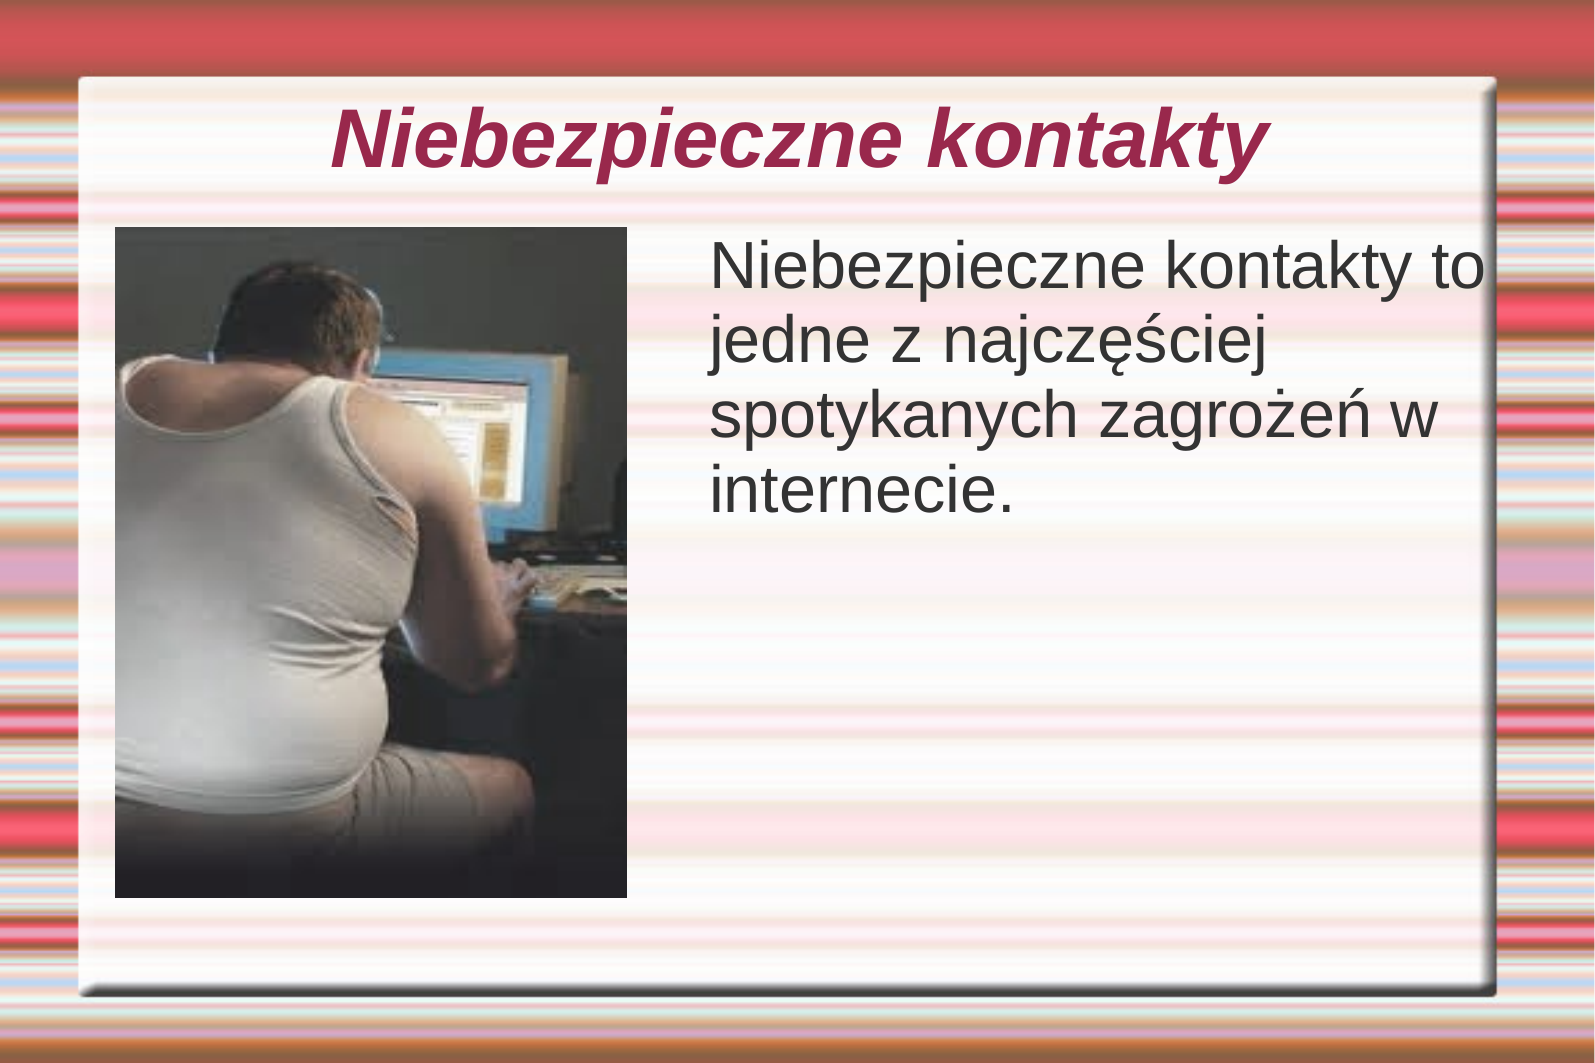

# Niebezpieczne kontakty
Niebezpieczne kontakty to jedne z najczęściej spotykanych zagrożeń w internecie.